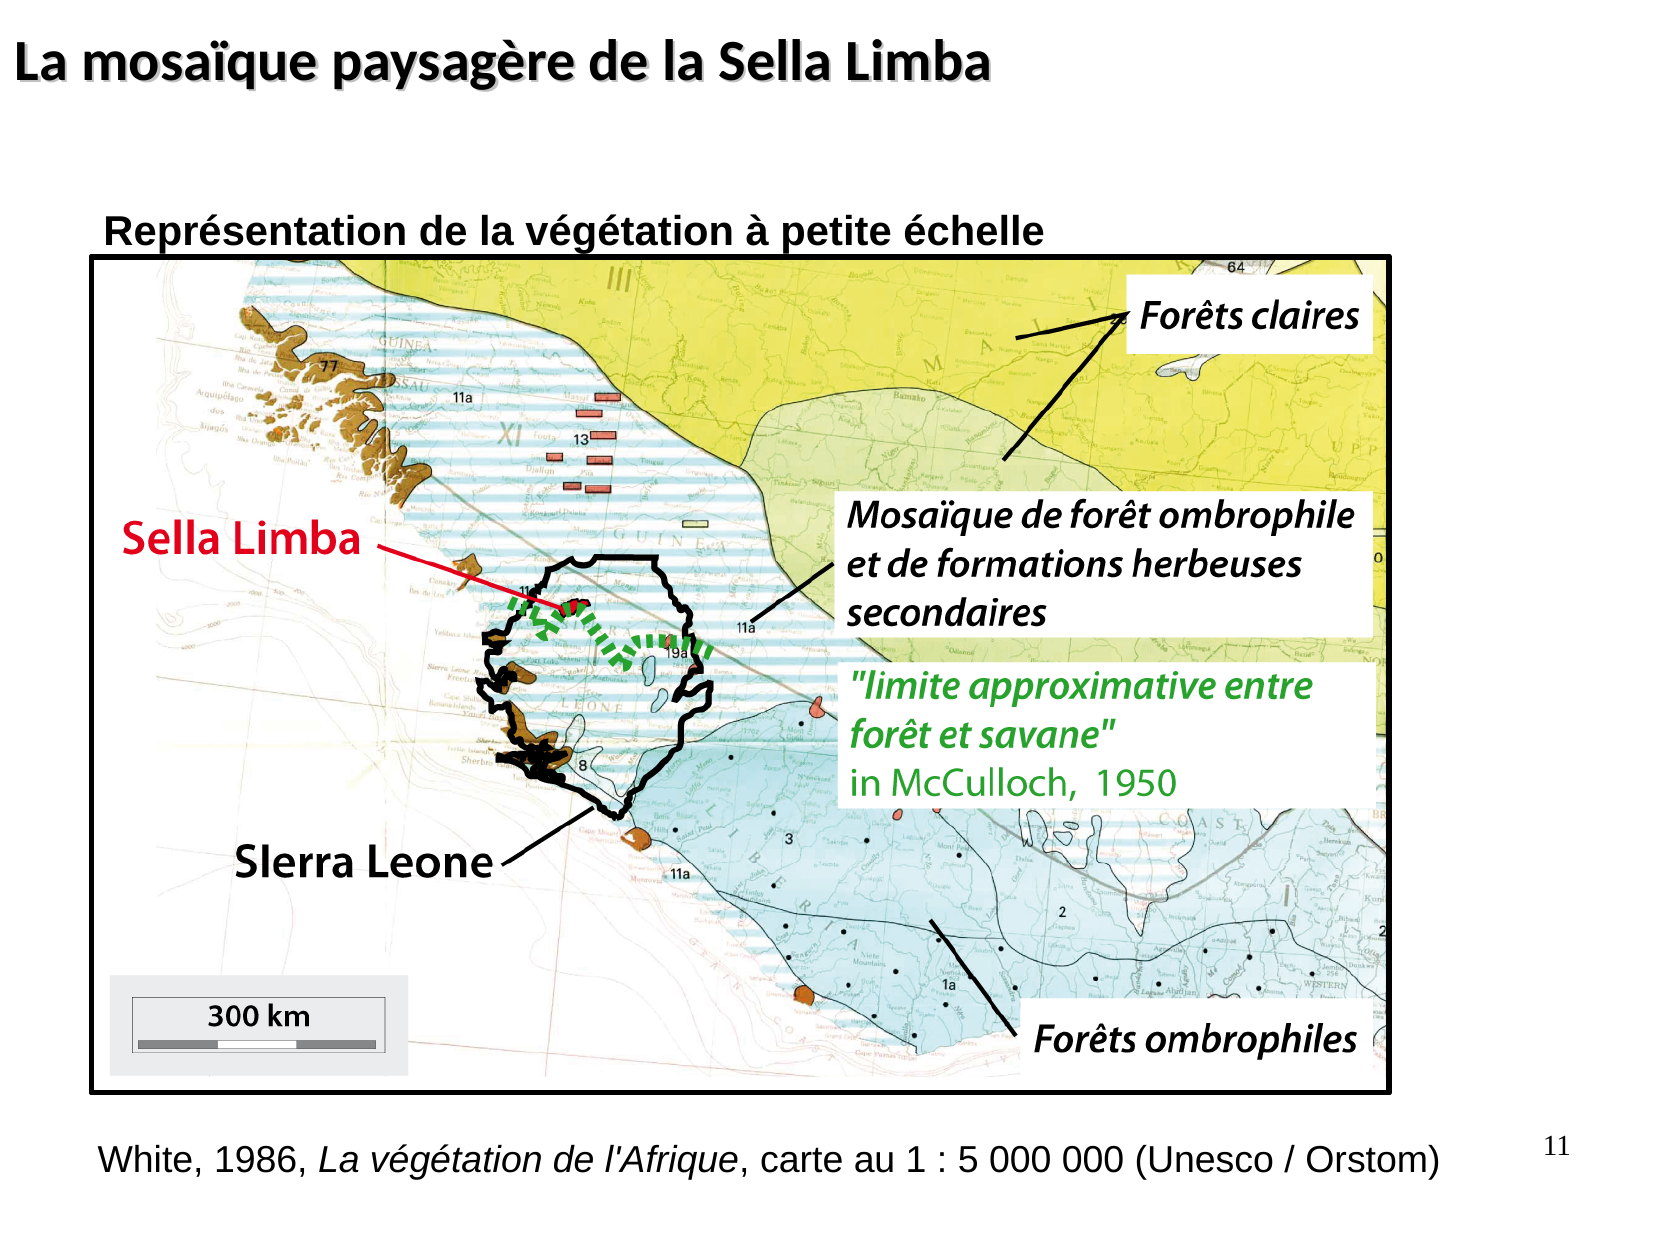

La mosaïque paysagère de la Sella Limba
Représentation de la végétation à petite échelle
White, 1986, La végétation de l'Afrique, carte au 1 : 5 000 000 (Unesco / Orstom)
11